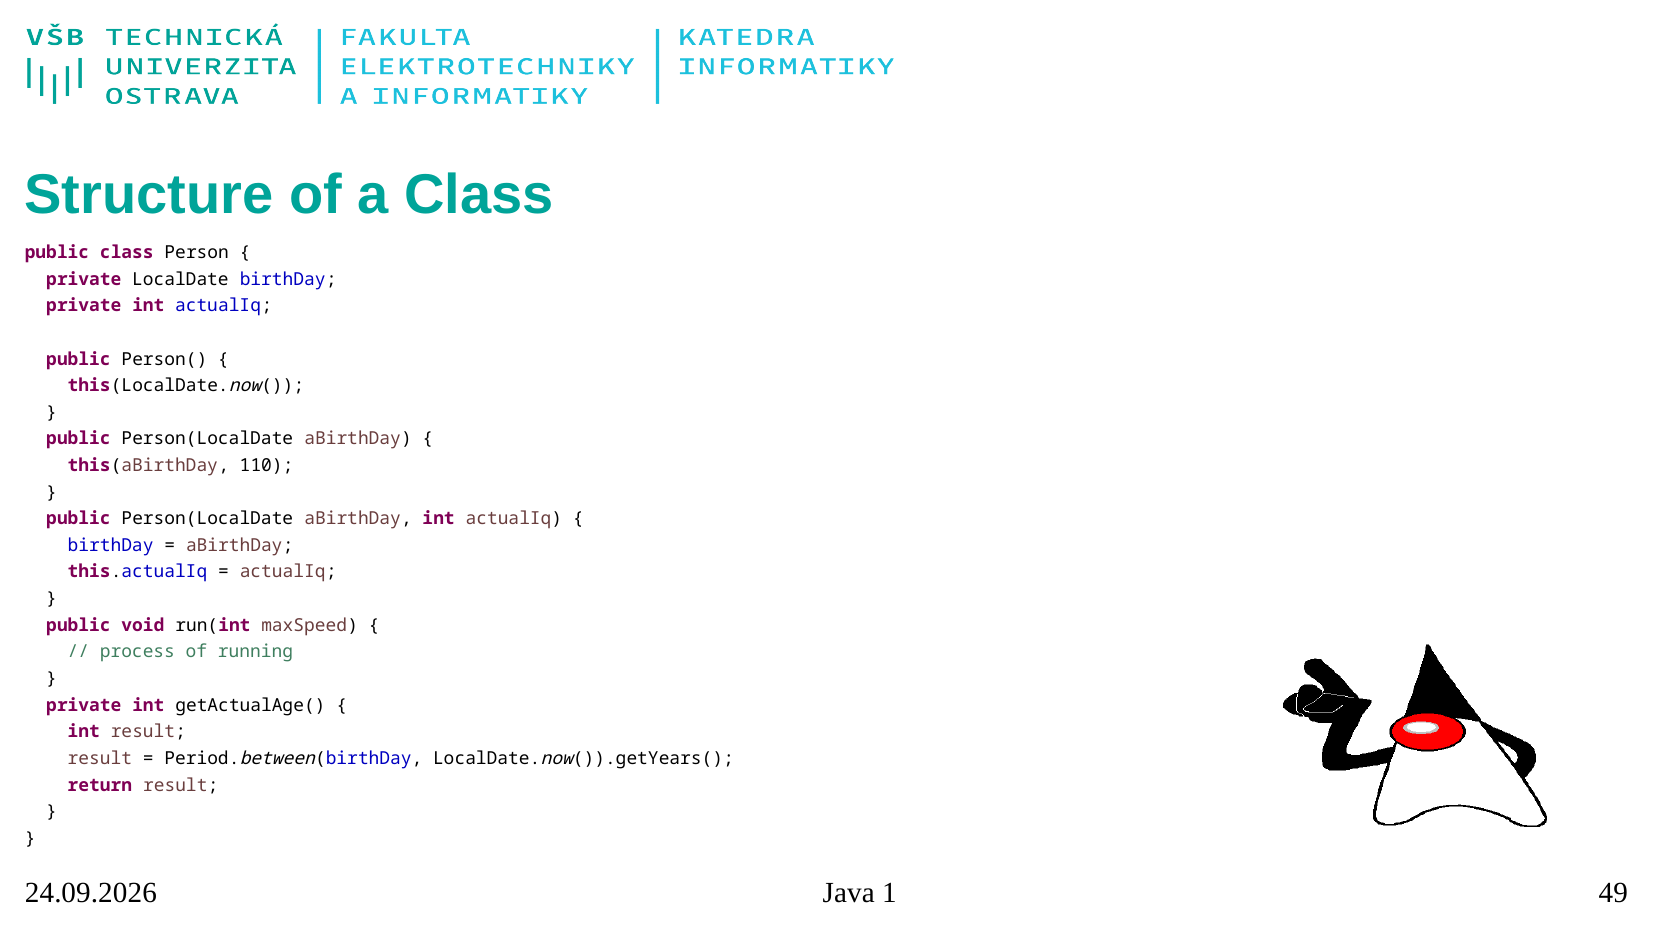

# Structure of a Class
public class Person {
 private LocalDate birthDay;
 private int actualIq;
 public Person() {
 this(LocalDate.now());
 }
 public Person(LocalDate aBirthDay) {
 this(aBirthDay, 110);
 }
 public Person(LocalDate aBirthDay, int actualIq) {
 birthDay = aBirthDay;
 this.actualIq = actualIq;
 }
 public void run(int maxSpeed) {
 // process of running
 }
 private int getActualAge() {
 int result;
 result = Period.between(birthDay, LocalDate.now()).getYears();
 return result;
 }
}
Java 1
49